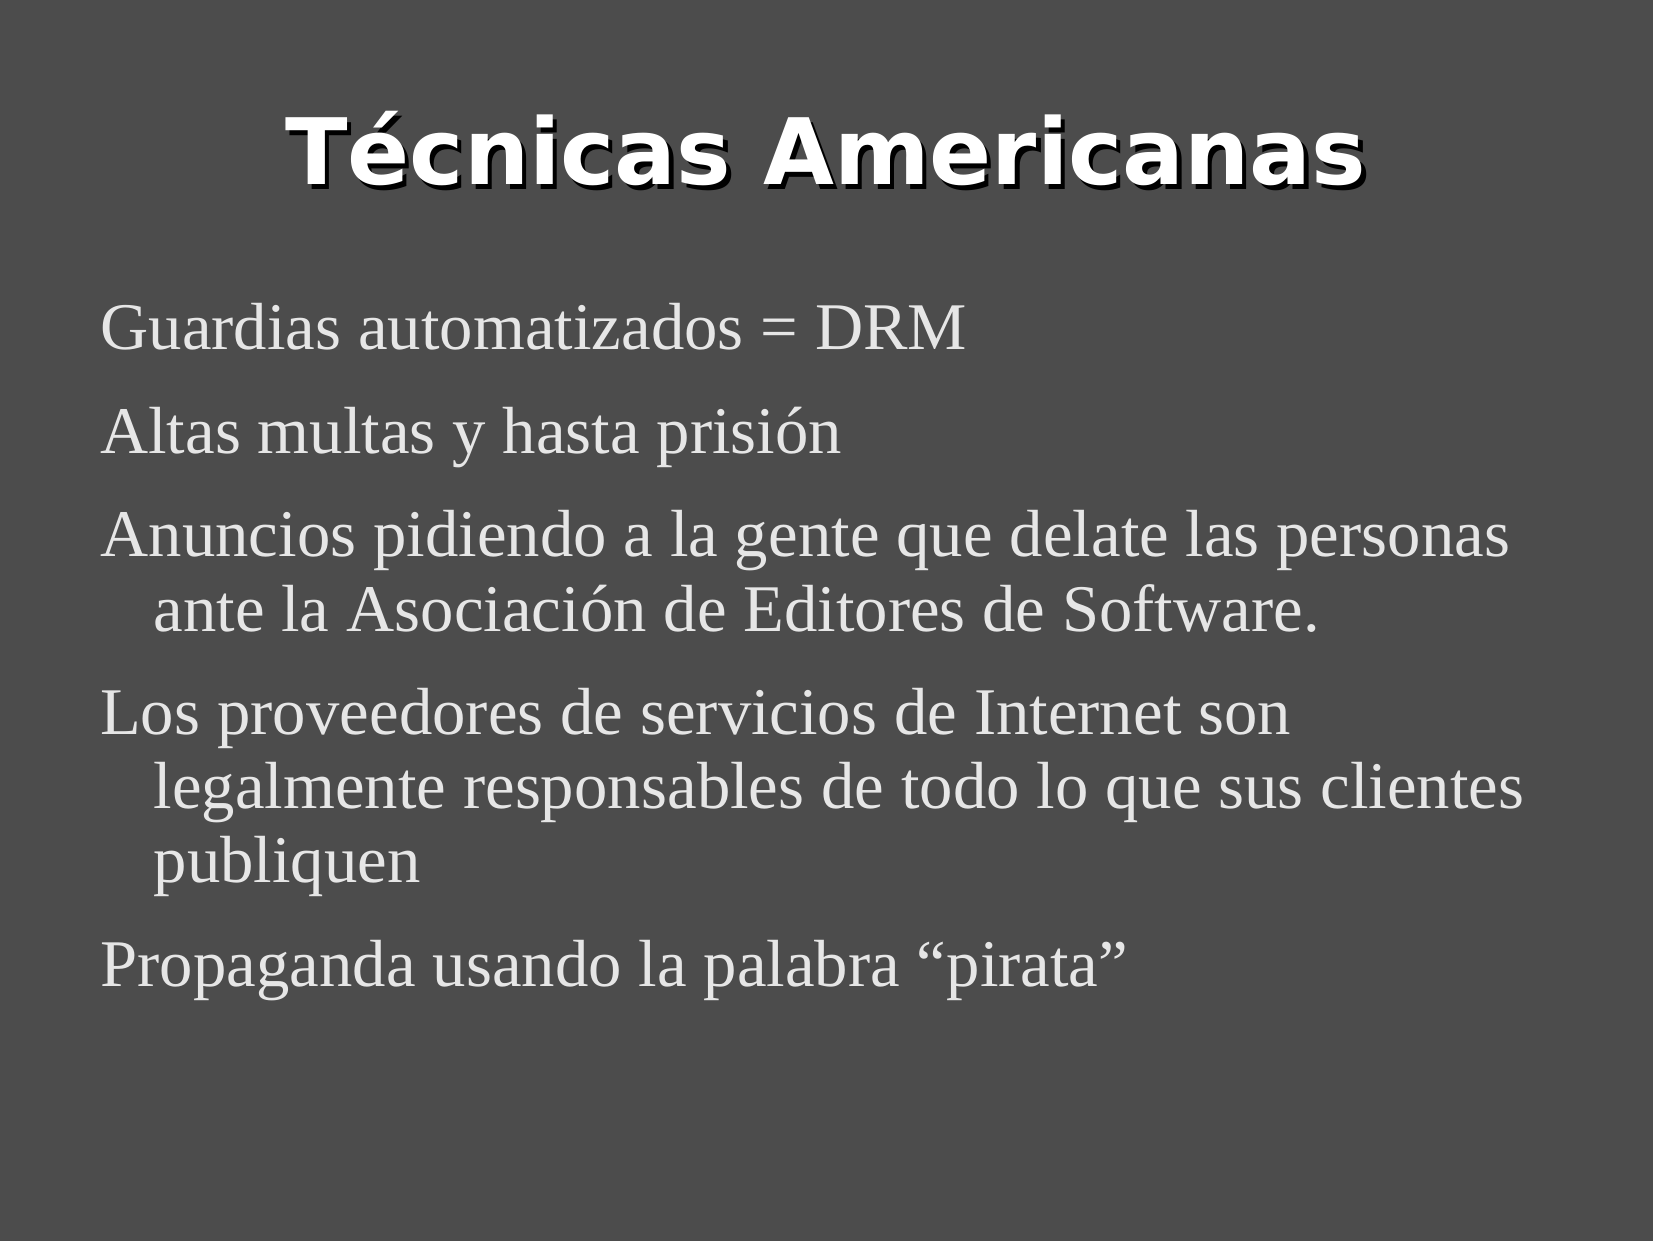

# Técnicas Americanas
Guardias automatizados = DRM
Altas multas y hasta prisión
Anuncios pidiendo a la gente que delate las personas ante la Asociación de Editores de Software.
Los proveedores de servicios de Internet son legalmente responsables de todo lo que sus clientes publiquen
Propaganda usando la palabra “pirata”